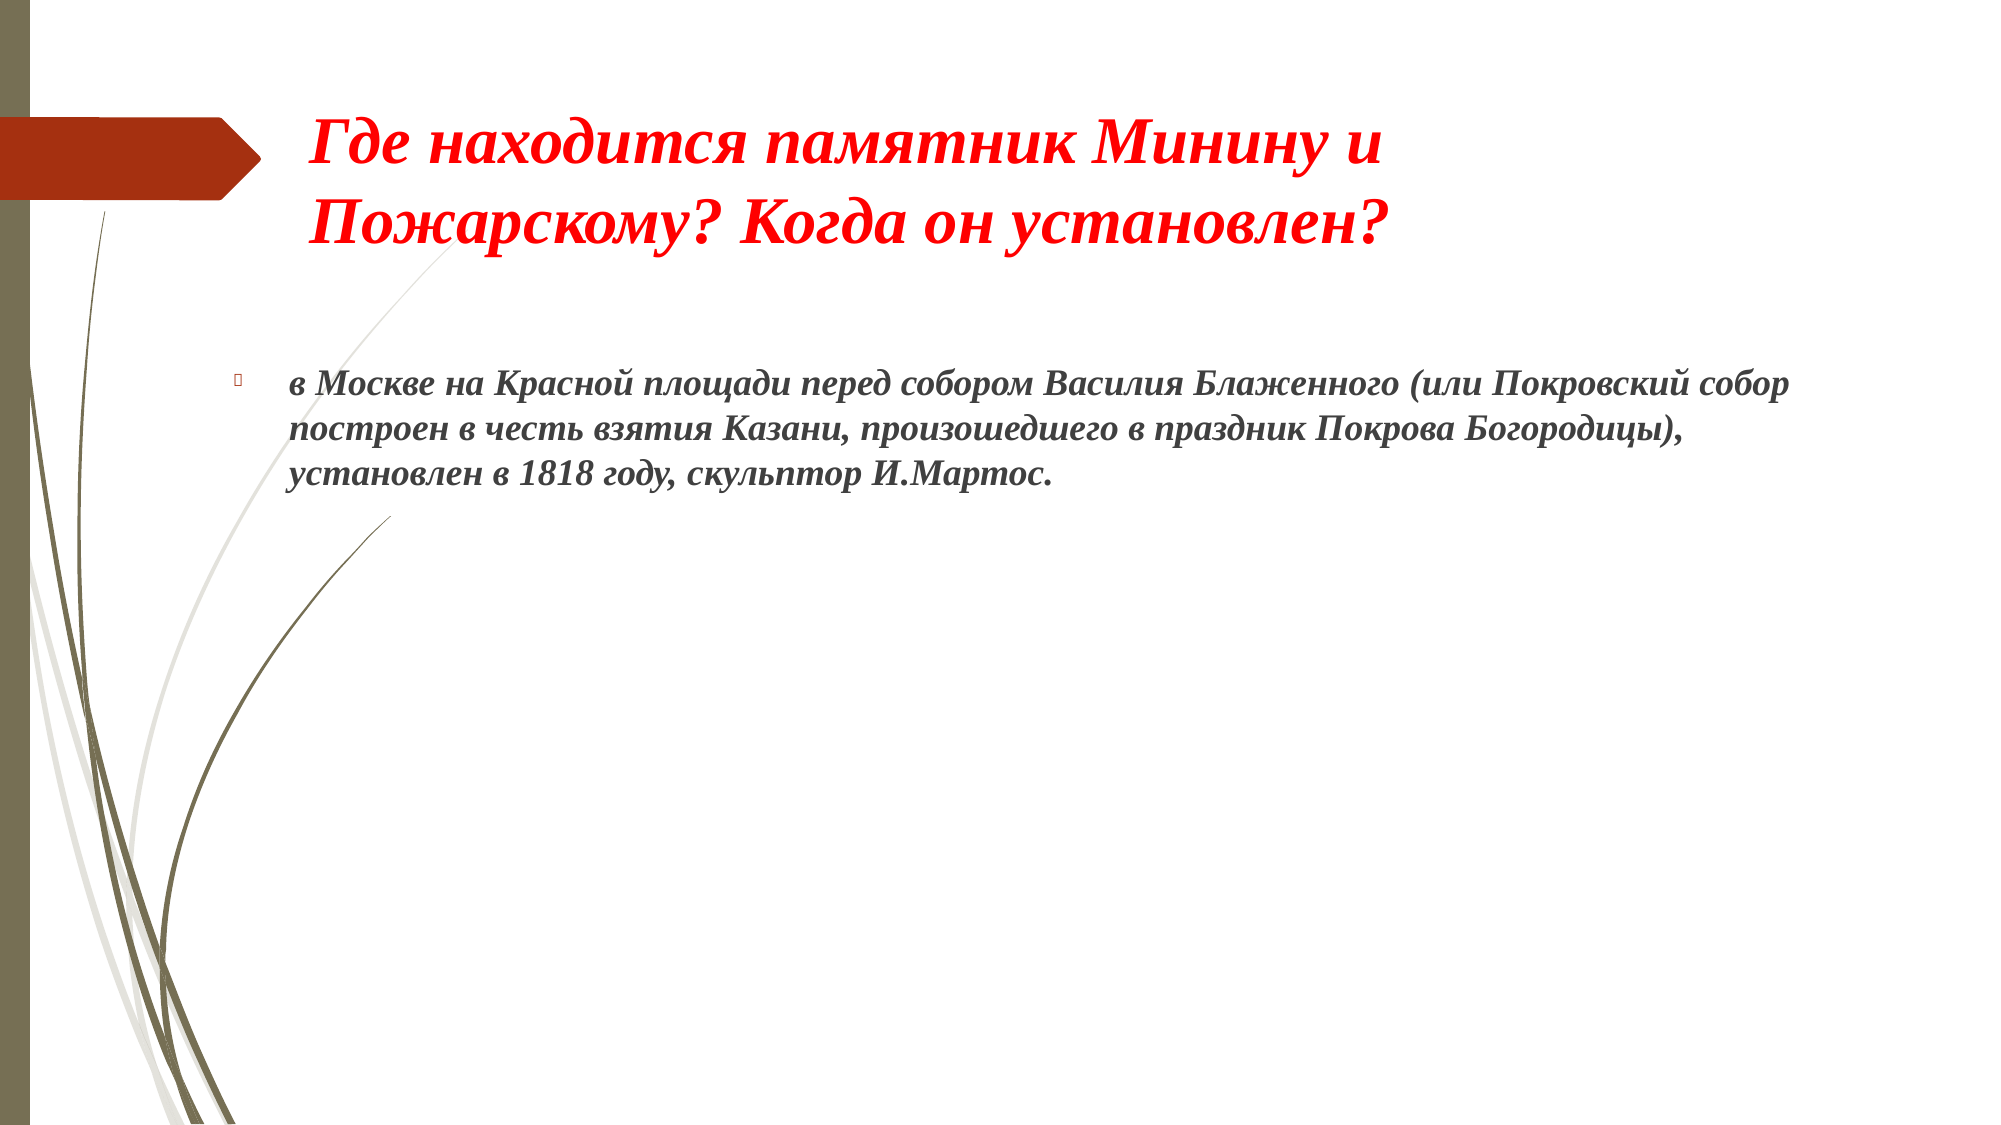

# Где находится памятник Минину и Пожарскому? Когда он установлен?
в Москве на Красной площади перед собором Василия Блаженного (или Покровский собор построен в честь взятия Казани, произошедшего в праздник Покрова Богородицы), установлен в 1818 году, скульптор И.Мартос.